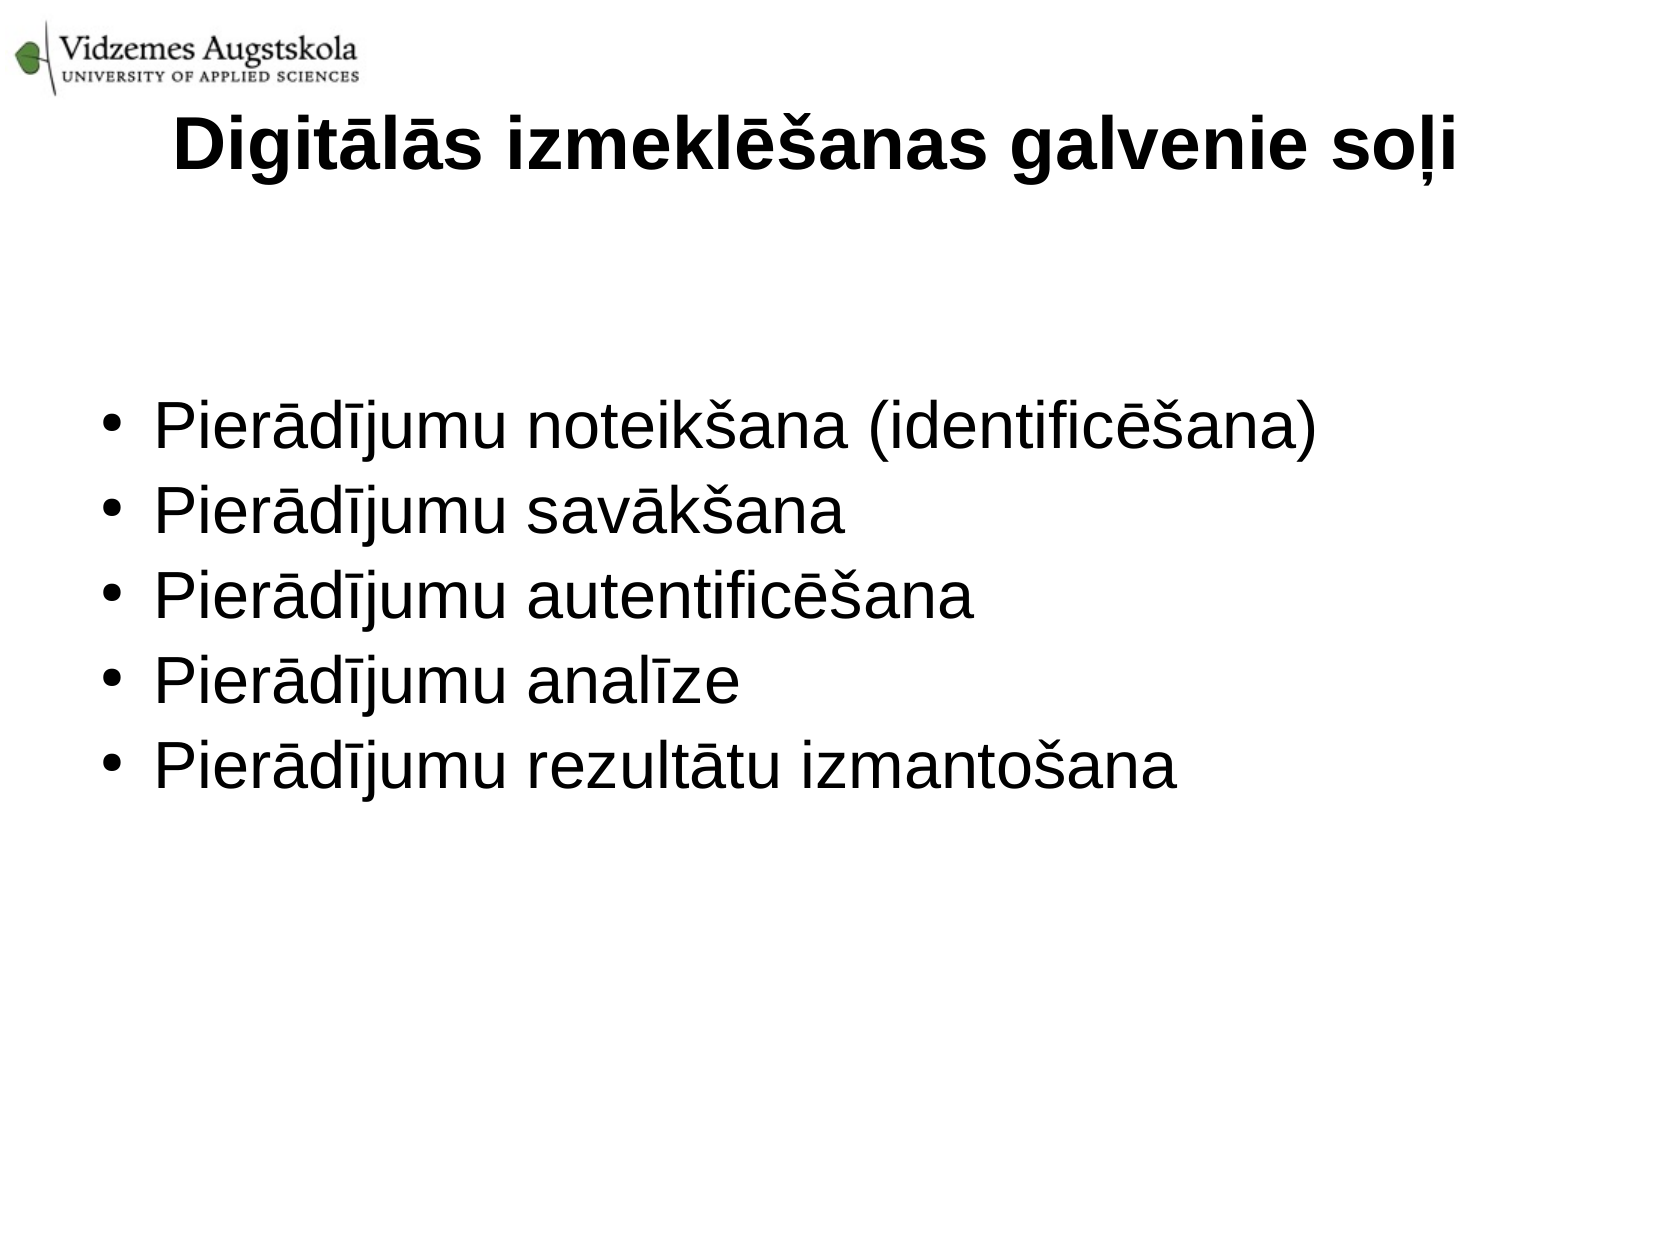

# Digitālās izmeklēšanas galvenie soļi
Pierādījumu noteikšana (identificēšana)
Pierādījumu savākšana
Pierādījumu autentificēšana
Pierādījumu analīze
Pierādījumu rezultātu izmantošana